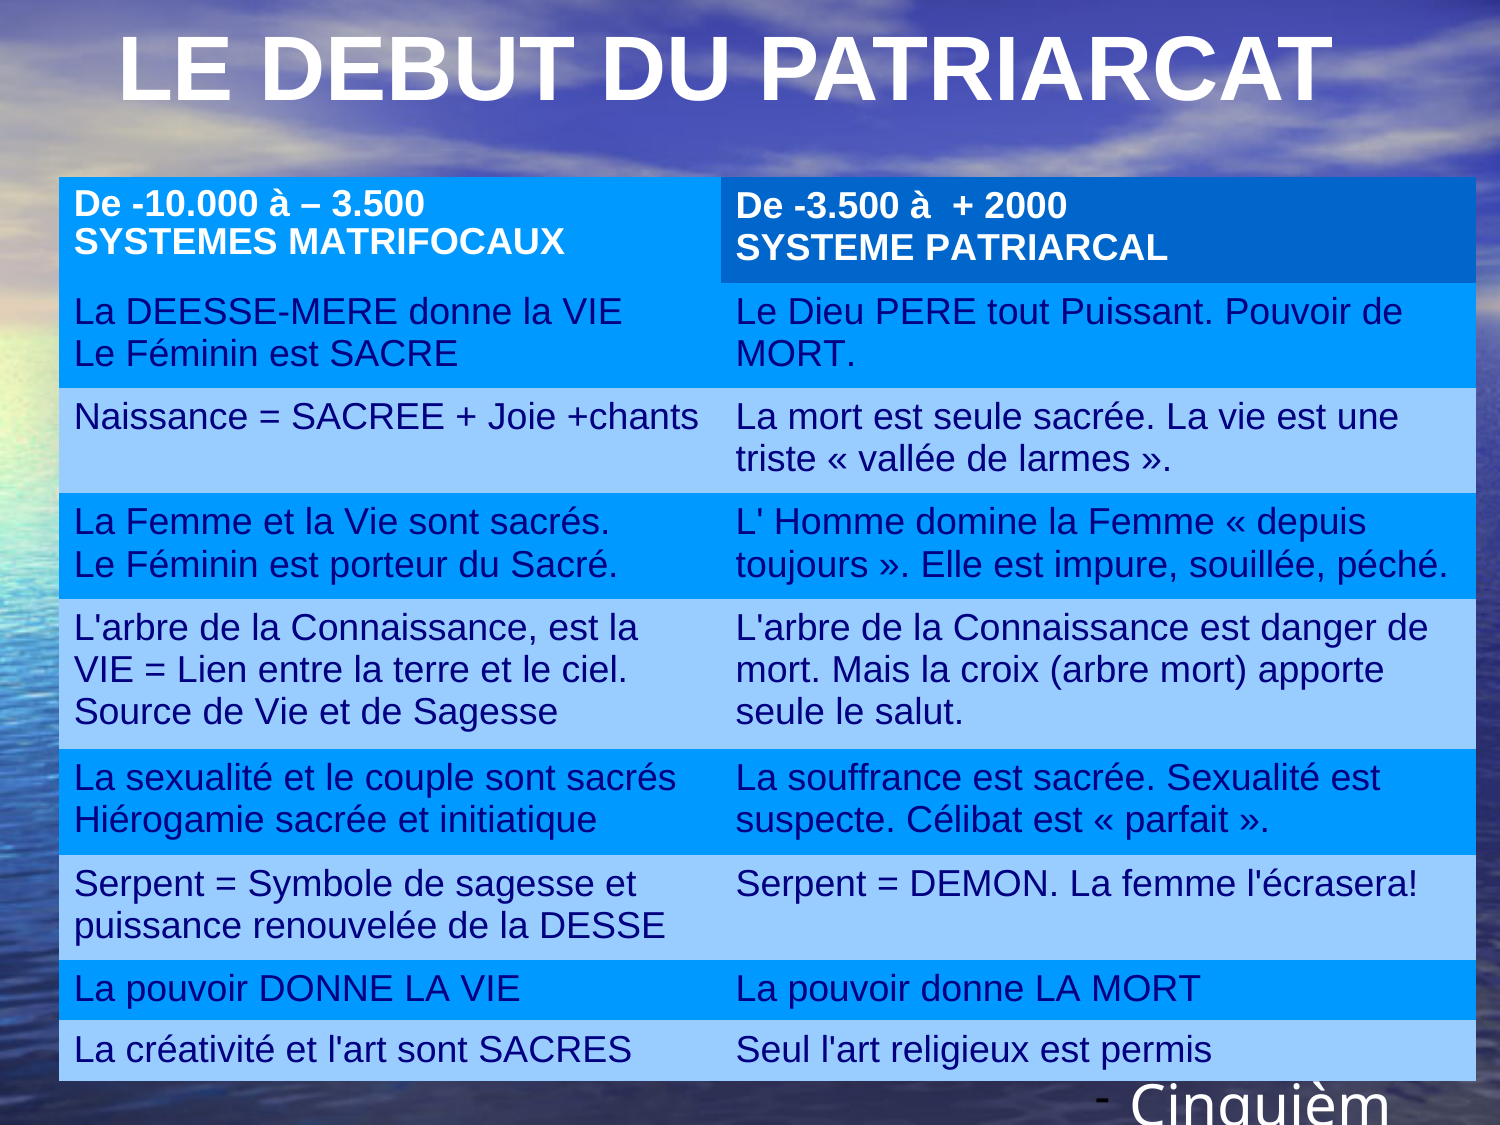

# LE DEBUT DU PATRIARCAT
| De -10.000 à – 3.500 SYSTEMES MATRIFOCAUX | De -3.500 à + 2000 SYSTEME PATRIARCAL |
| --- | --- |
| La DEESSE-MERE donne la VIE Le Féminin est SACRE | Le Dieu PERE tout Puissant. Pouvoir de MORT. |
| Naissance = SACREE + Joie +chants | La mort est seule sacrée. La vie est une triste « vallée de larmes ». |
| La Femme et la Vie sont sacrés. Le Féminin est porteur du Sacré. | L' Homme domine la Femme « depuis toujours ». Elle est impure, souillée, péché. |
| L'arbre de la Connaissance, est la VIE = Lien entre la terre et le ciel. Source de Vie et de Sagesse | L'arbre de la Connaissance est danger de mort. Mais la croix (arbre mort) apporte seule le salut. |
| La sexualité et le couple sont sacrés Hiérogamie sacrée et initiatique | La souffrance est sacrée. Sexualité est suspecte. Célibat est « parfait ». |
| Serpent = Symbole de sagesse et puissance renouvelée de la DESSE | Serpent = DEMON. La femme l'écrasera! |
| La pouvoir DONNE LA VIE | La pouvoir donne LA MORT |
| La créativité et l'art sont SACRES | Seul l'art religieux est permis |